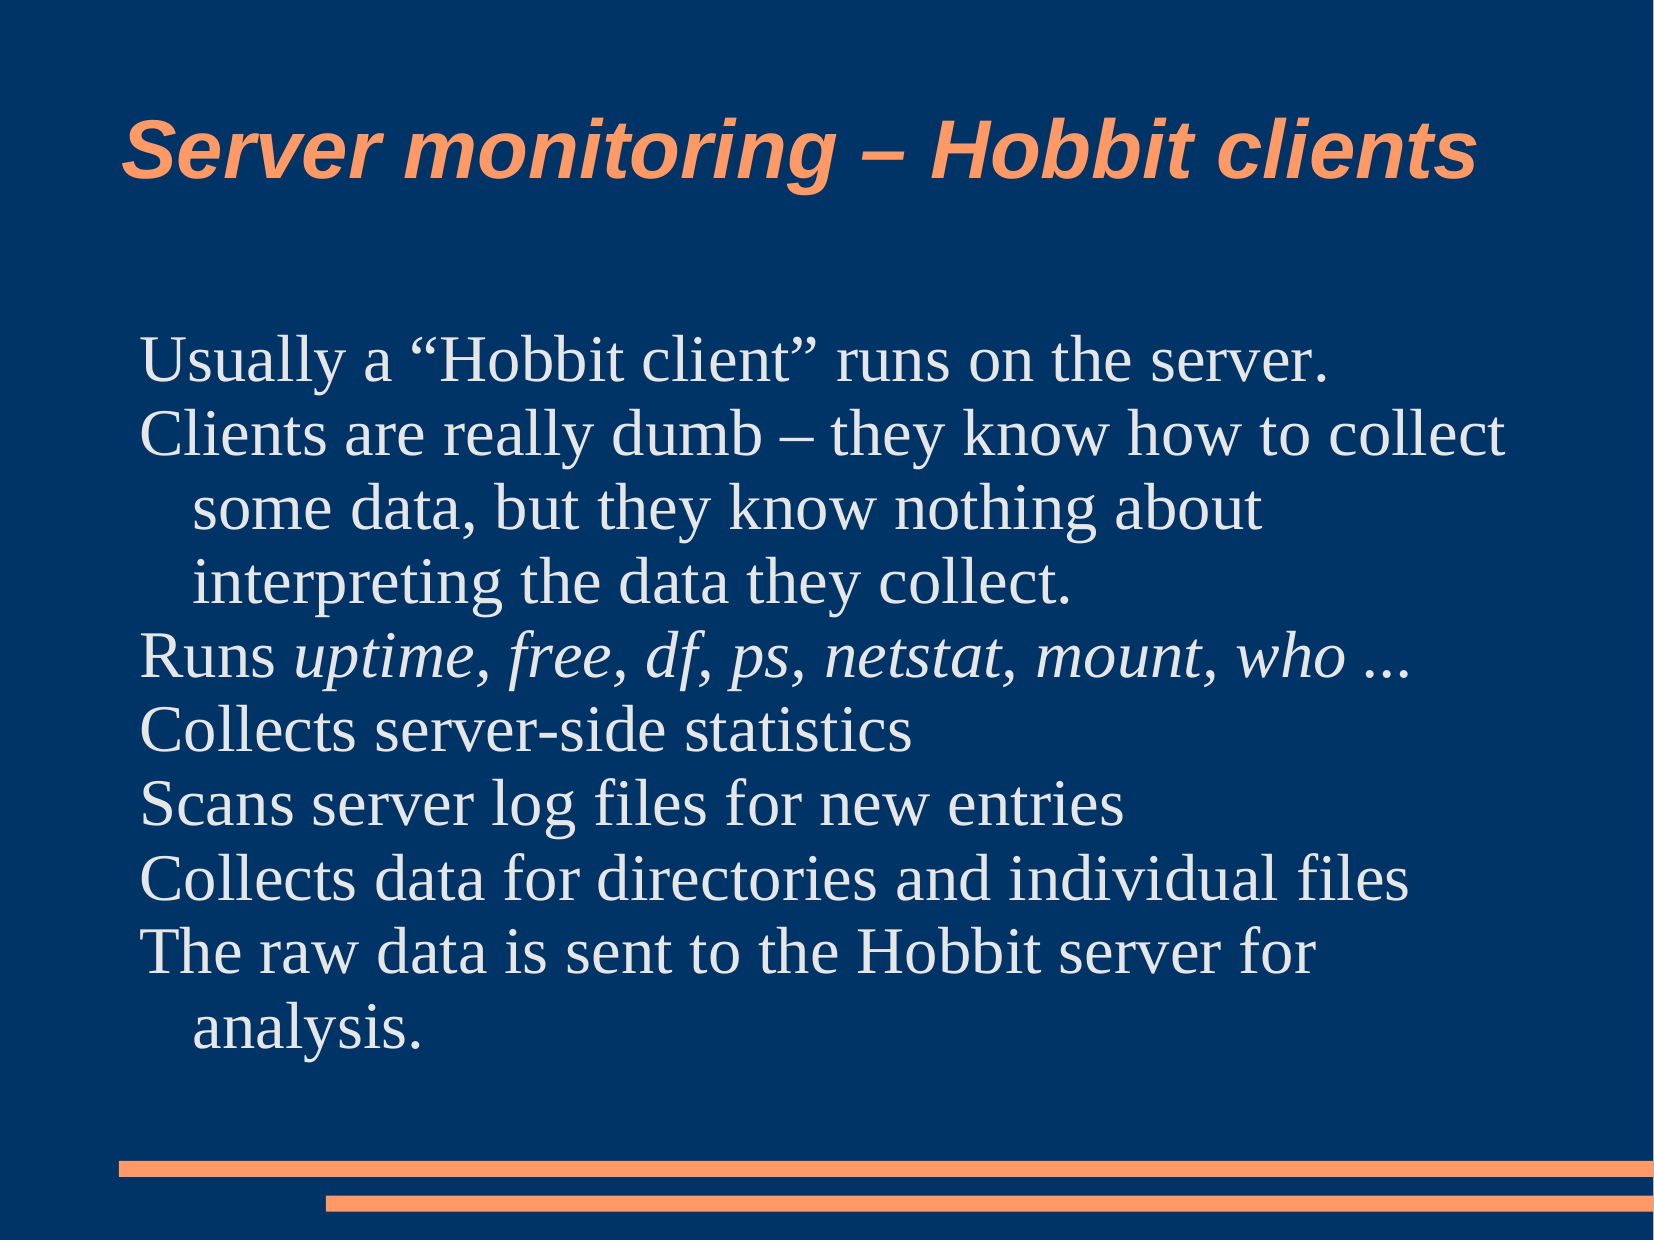

# Server monitoring – Hobbit clients
Usually a “Hobbit client” runs on the server.
Clients are really dumb – they know how to collect some data, but they know nothing about interpreting the data they collect.
Runs uptime, free, df, ps, netstat, mount, who ...
Collects server-side statistics
Scans server log files for new entries
Collects data for directories and individual files
The raw data is sent to the Hobbit server for analysis.